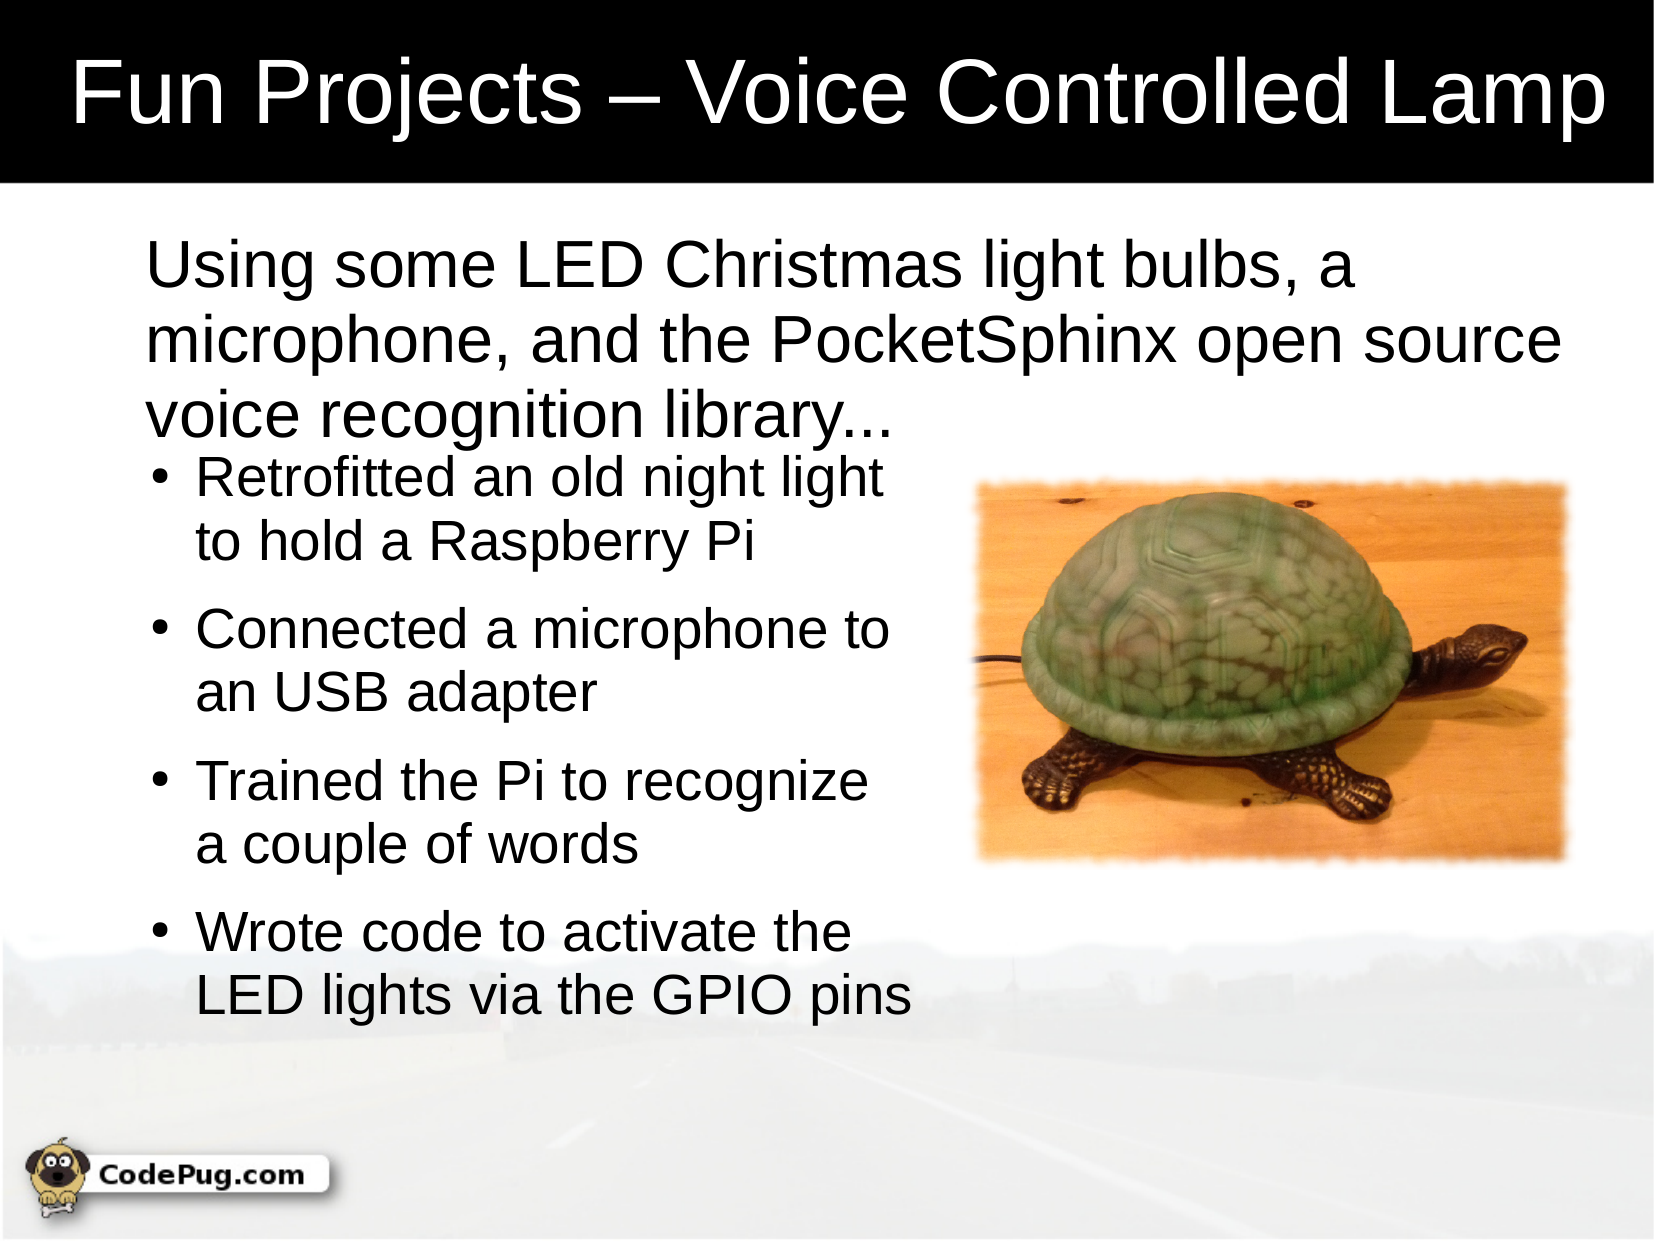

# Fun Projects – Voice Controlled Lamp
Using some LED Christmas light bulbs, a microphone, and the PocketSphinx open source voice recognition library...
Retrofitted an old night light to hold a Raspberry Pi
Connected a microphone to an USB adapter
Trained the Pi to recognize a couple of words
Wrote code to activate the LED lights via the GPIO pins